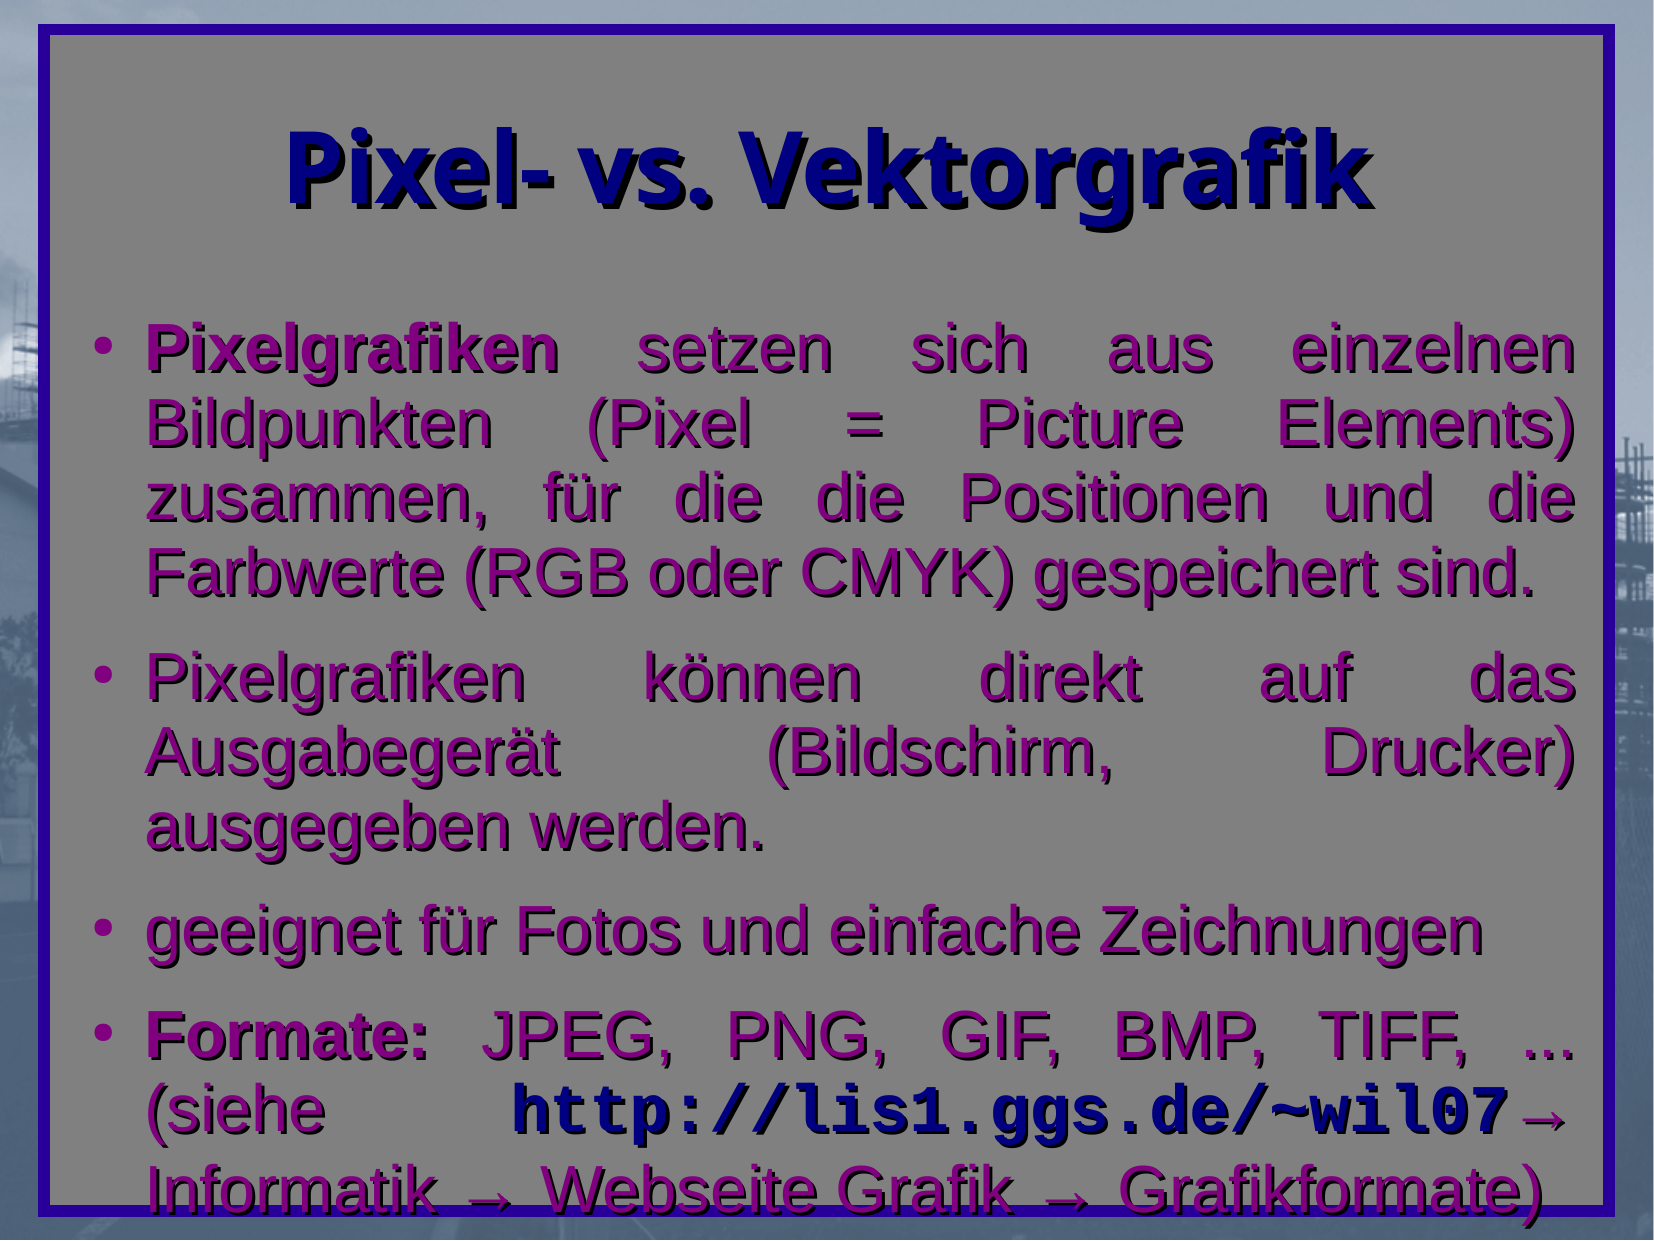

# Pixel- vs. Vektorgrafik
Pixelgrafiken setzen sich aus einzelnen Bildpunkten (Pixel = Picture Elements) zusammen, für die die Positionen und die Farbwerte (RGB oder CMYK) gespeichert sind.
Pixelgrafiken können direkt auf das Ausgabegerät (Bildschirm, Drucker) ausgegeben werden.
geeignet für Fotos und einfache Zeichnungen
Formate: JPEG, PNG, GIF, BMP, TIFF, ... (siehe http://lis1.ggs.de/~wil07→ Informatik → Webseite Grafik → Grafikformate)